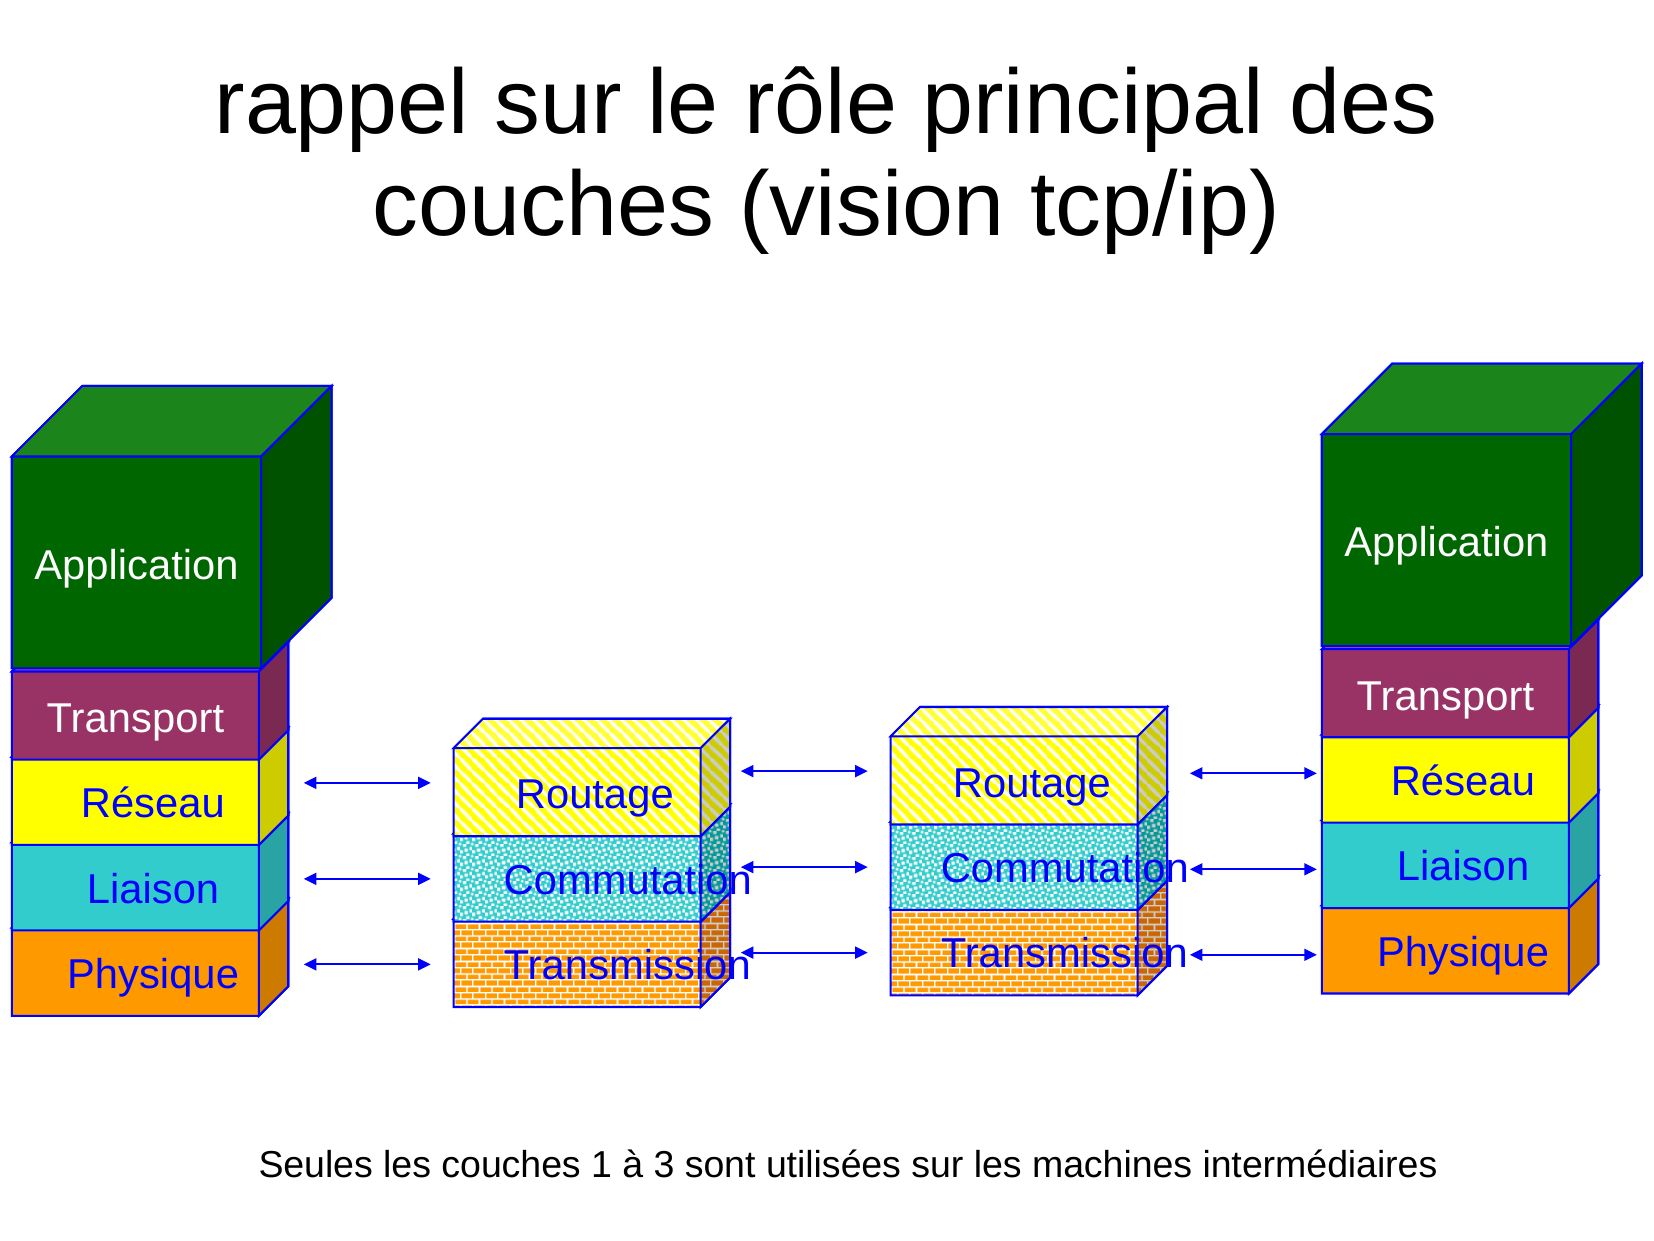

# rappel sur le rôle principal des couches (vision tcp/ip)
Application
Application
Transport
Transport
Réseau
Routage
Routage
Réseau
Liaison
Commutation
Commutation
Liaison
Physique
Transmission
Transmission
Physique
Seules les couches 1 à 3 sont utilisées sur les machines intermédiaires